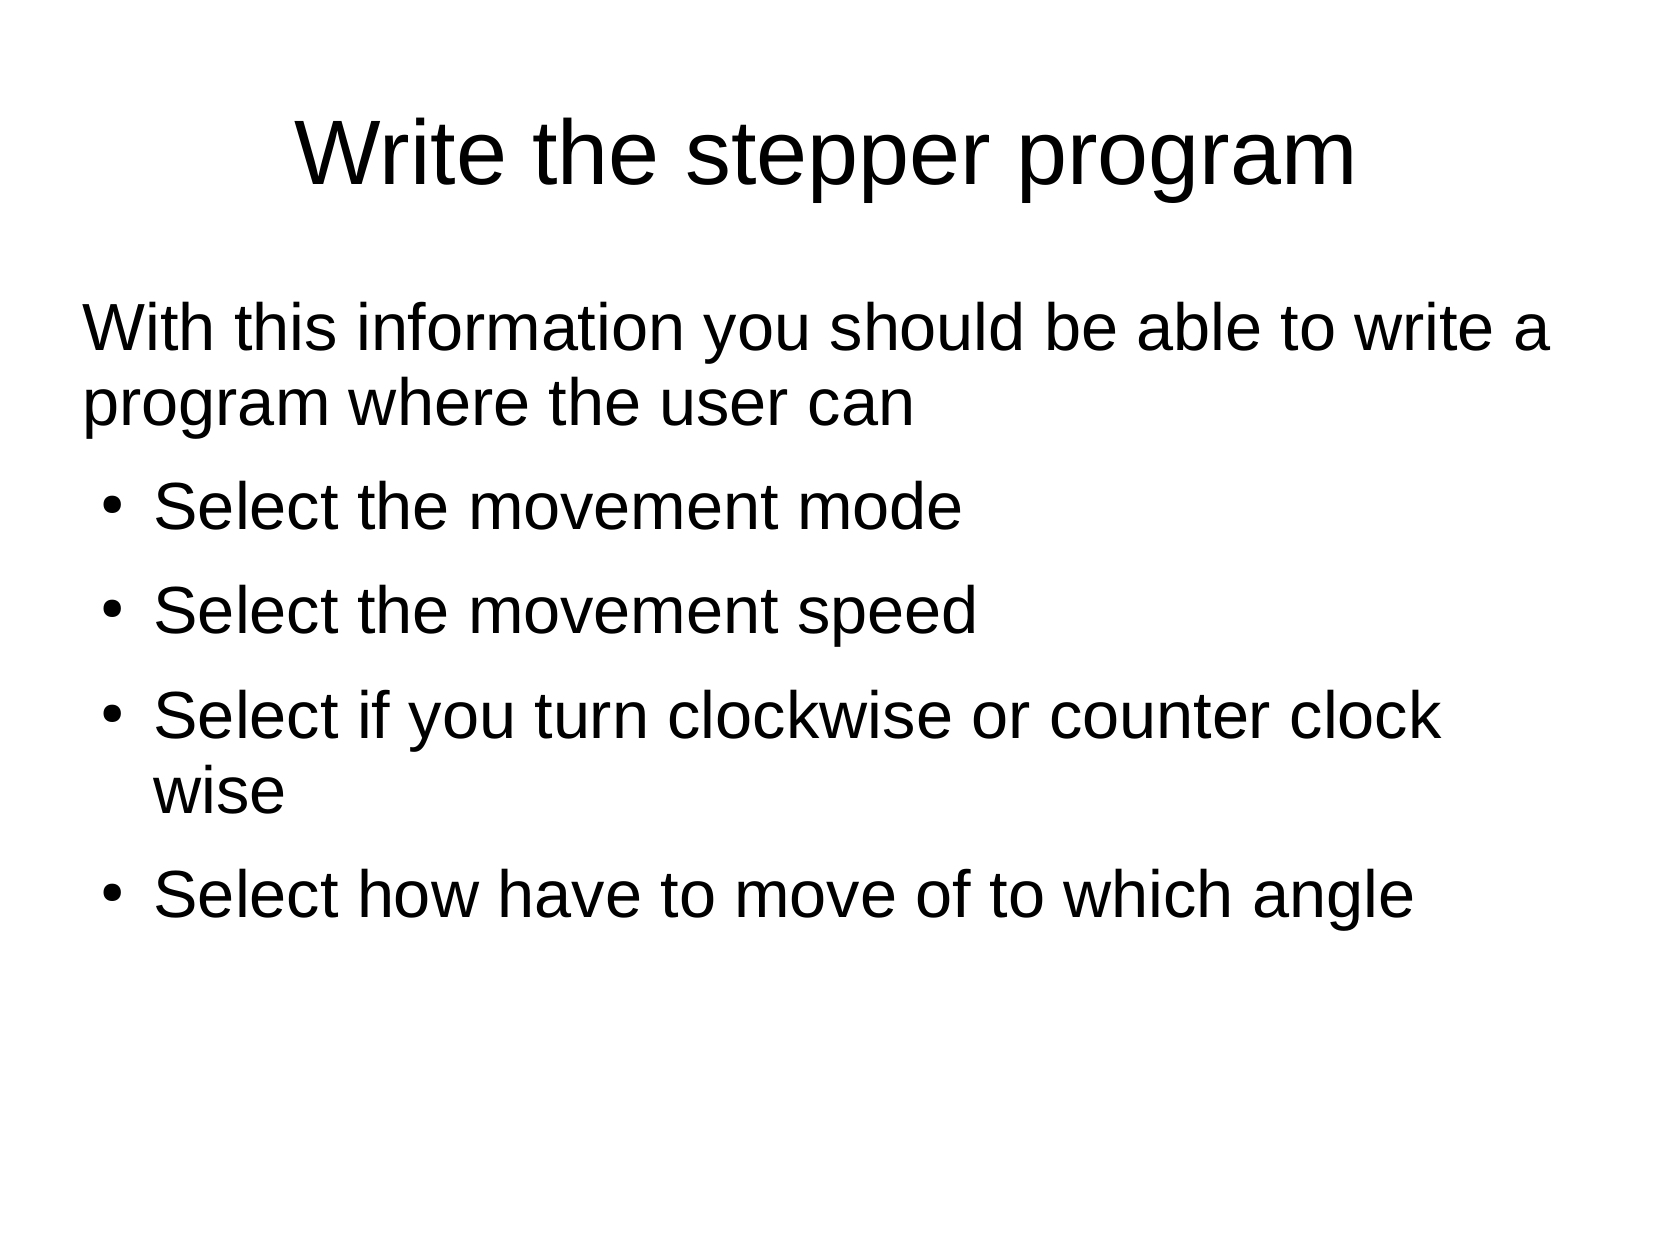

# Write the stepper program
With this information you should be able to write a program where the user can
Select the movement mode
Select the movement speed
Select if you turn clockwise or counter clock wise
Select how have to move of to which angle